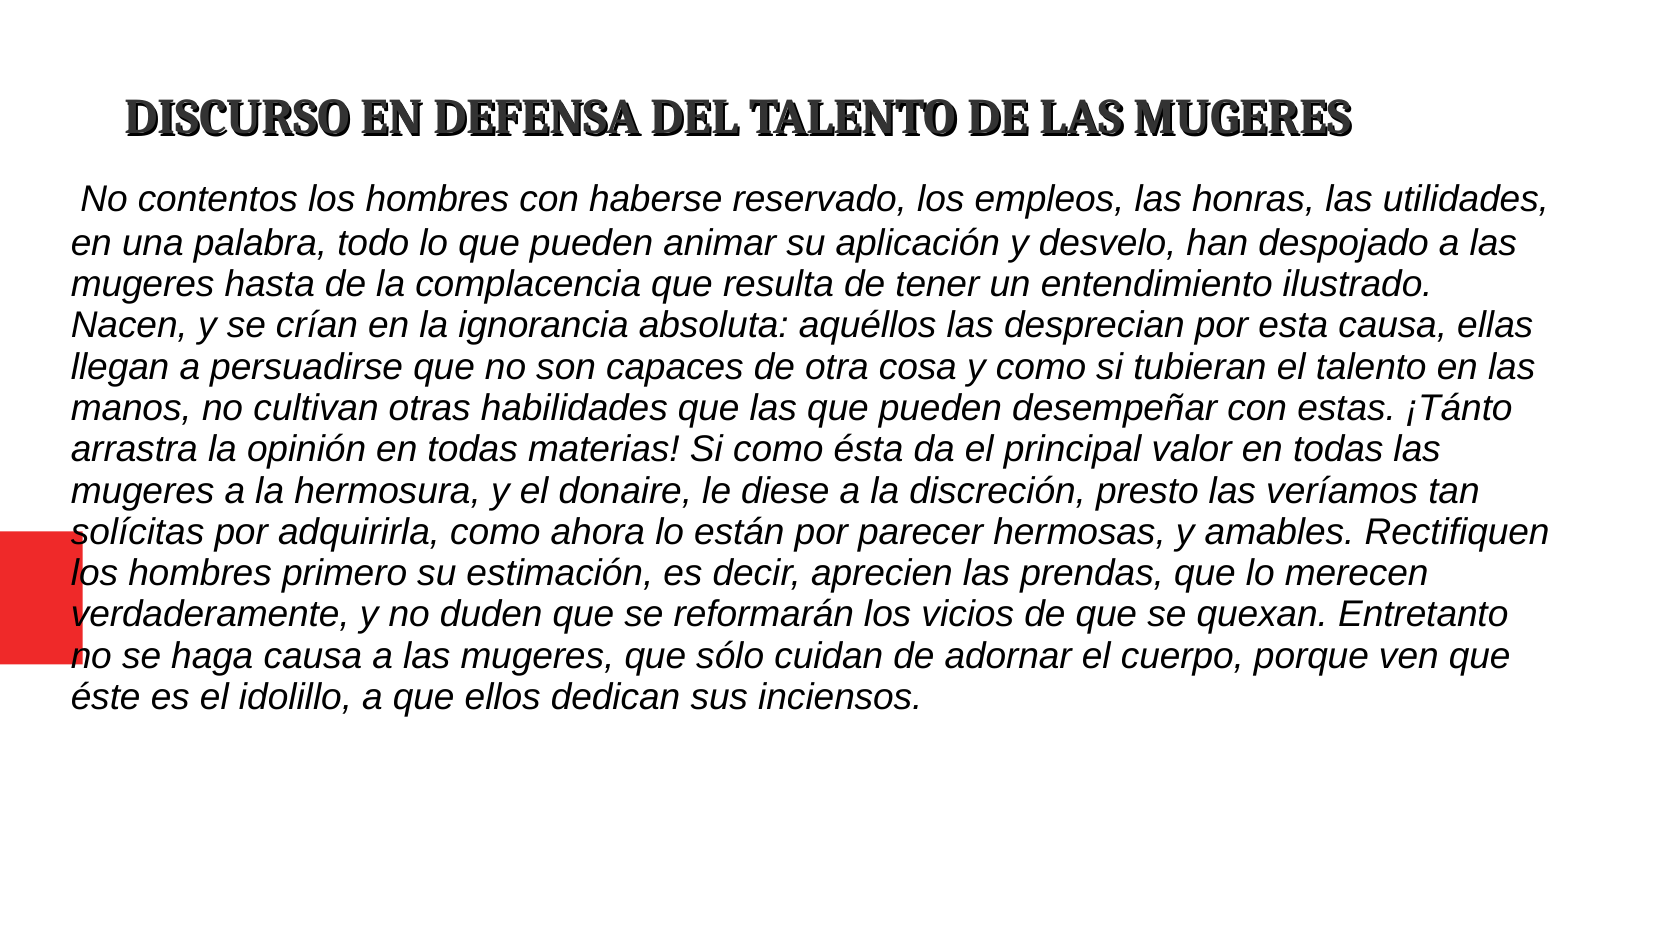

# DISCURSO EN DEFENSA DEL TALENTO DE LAS MUGERES
 No contentos los hombres con haberse reservado, los empleos, las honras, las utilidades, en una palabra, todo lo que pueden animar su aplicación y desvelo, han despojado a las mugeres hasta de la complacencia que resulta de tener un entendimiento ilustrado. Nacen, y se crían en la ignorancia absoluta: aquéllos las desprecian por esta causa, ellas llegan a persuadirse que no son capaces de otra cosa y como si tubieran el talento en las manos, no cultivan otras habilidades que las que pueden desempeñar con estas. ¡Tánto arrastra la opinión en todas materias! Si como ésta da el principal valor en todas las mugeres a la hermosura, y el donaire, le diese a la discreción, presto las veríamos tan solícitas por adquirirla, como ahora lo están por parecer hermosas, y amables. Rectifiquen los hombres primero su estimación, es decir, aprecien las prendas, que lo merecen verdaderamente, y no duden que se reformarán los vicios de que se quexan. Entretanto no se haga causa a las mugeres, que sólo cuidan de adornar el cuerpo, porque ven que éste es el idolillo, a que ellos dedican sus inciensos.